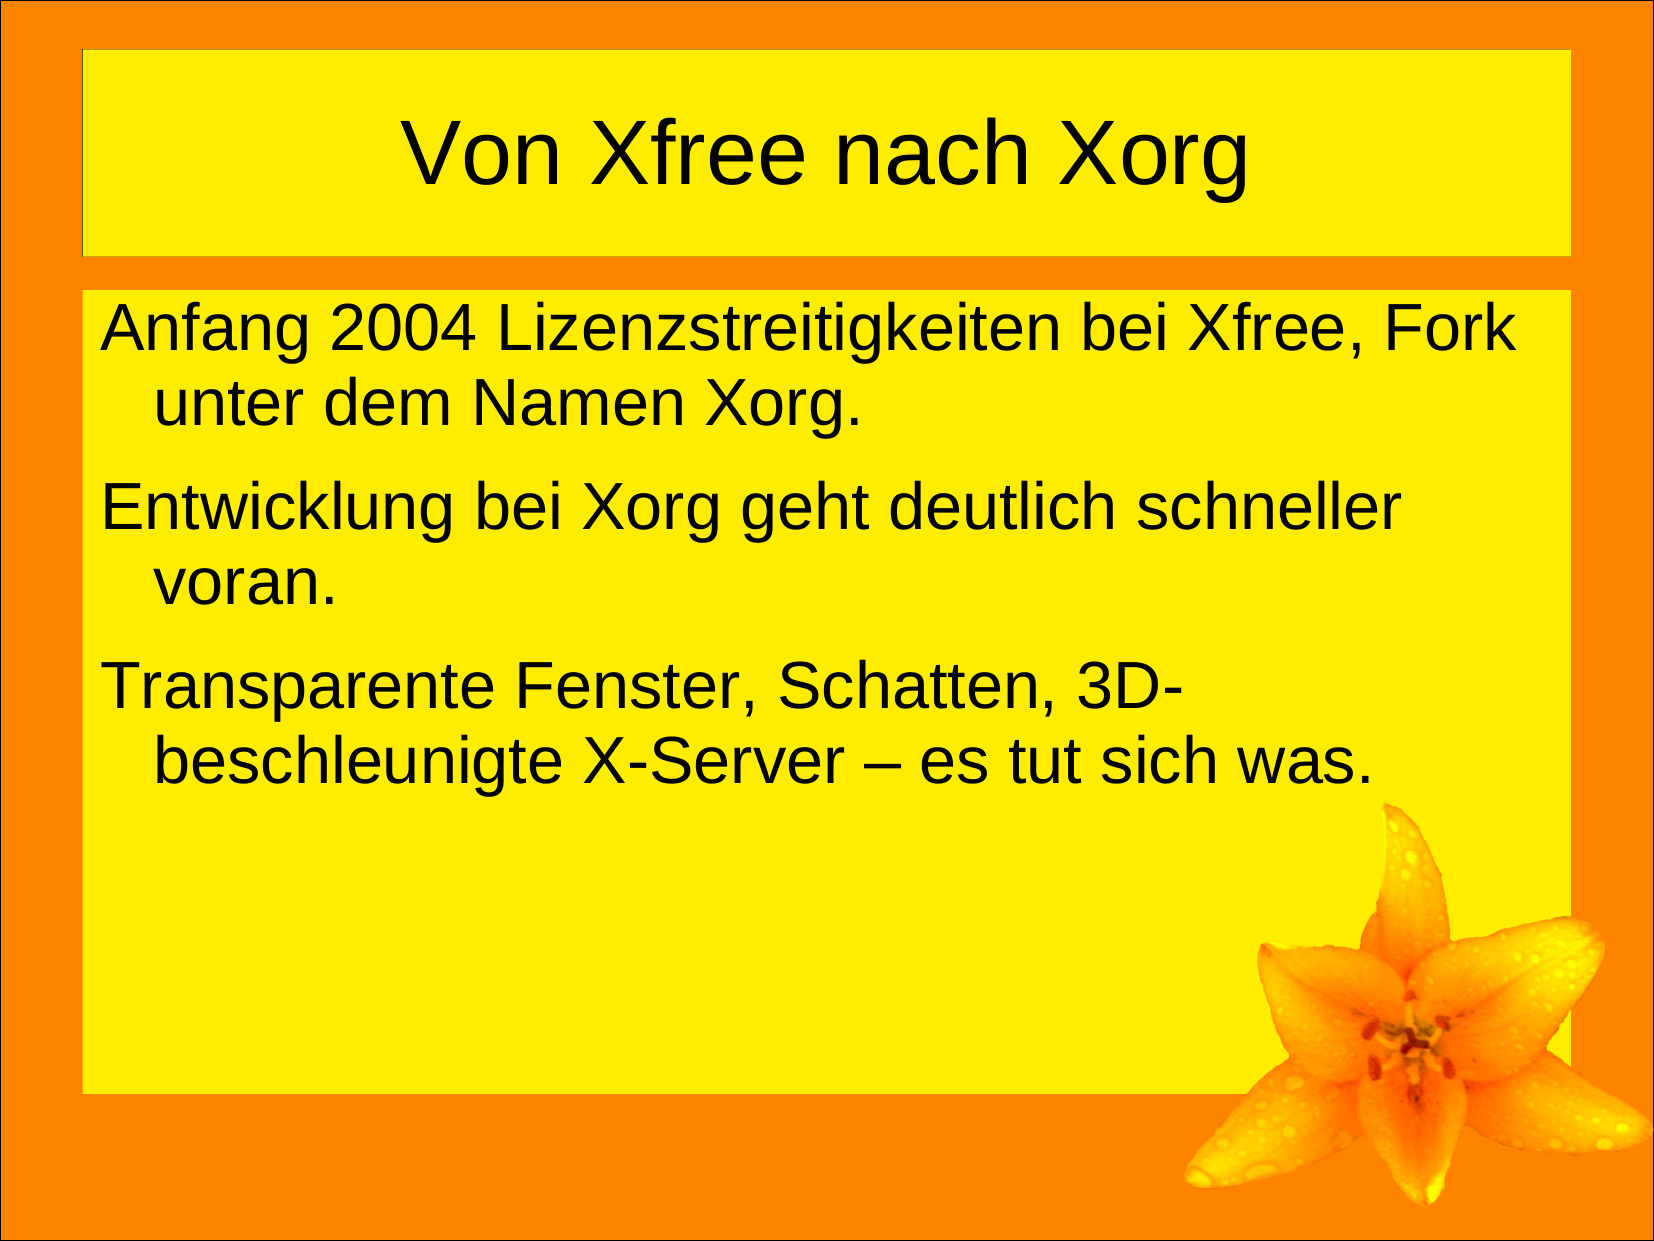

# Von Xfree nach Xorg
Anfang 2004 Lizenzstreitigkeiten bei Xfree, Fork unter dem Namen Xorg.
Entwicklung bei Xorg geht deutlich schneller voran.
Transparente Fenster, Schatten, 3D-beschleunigte X-Server – es tut sich was.